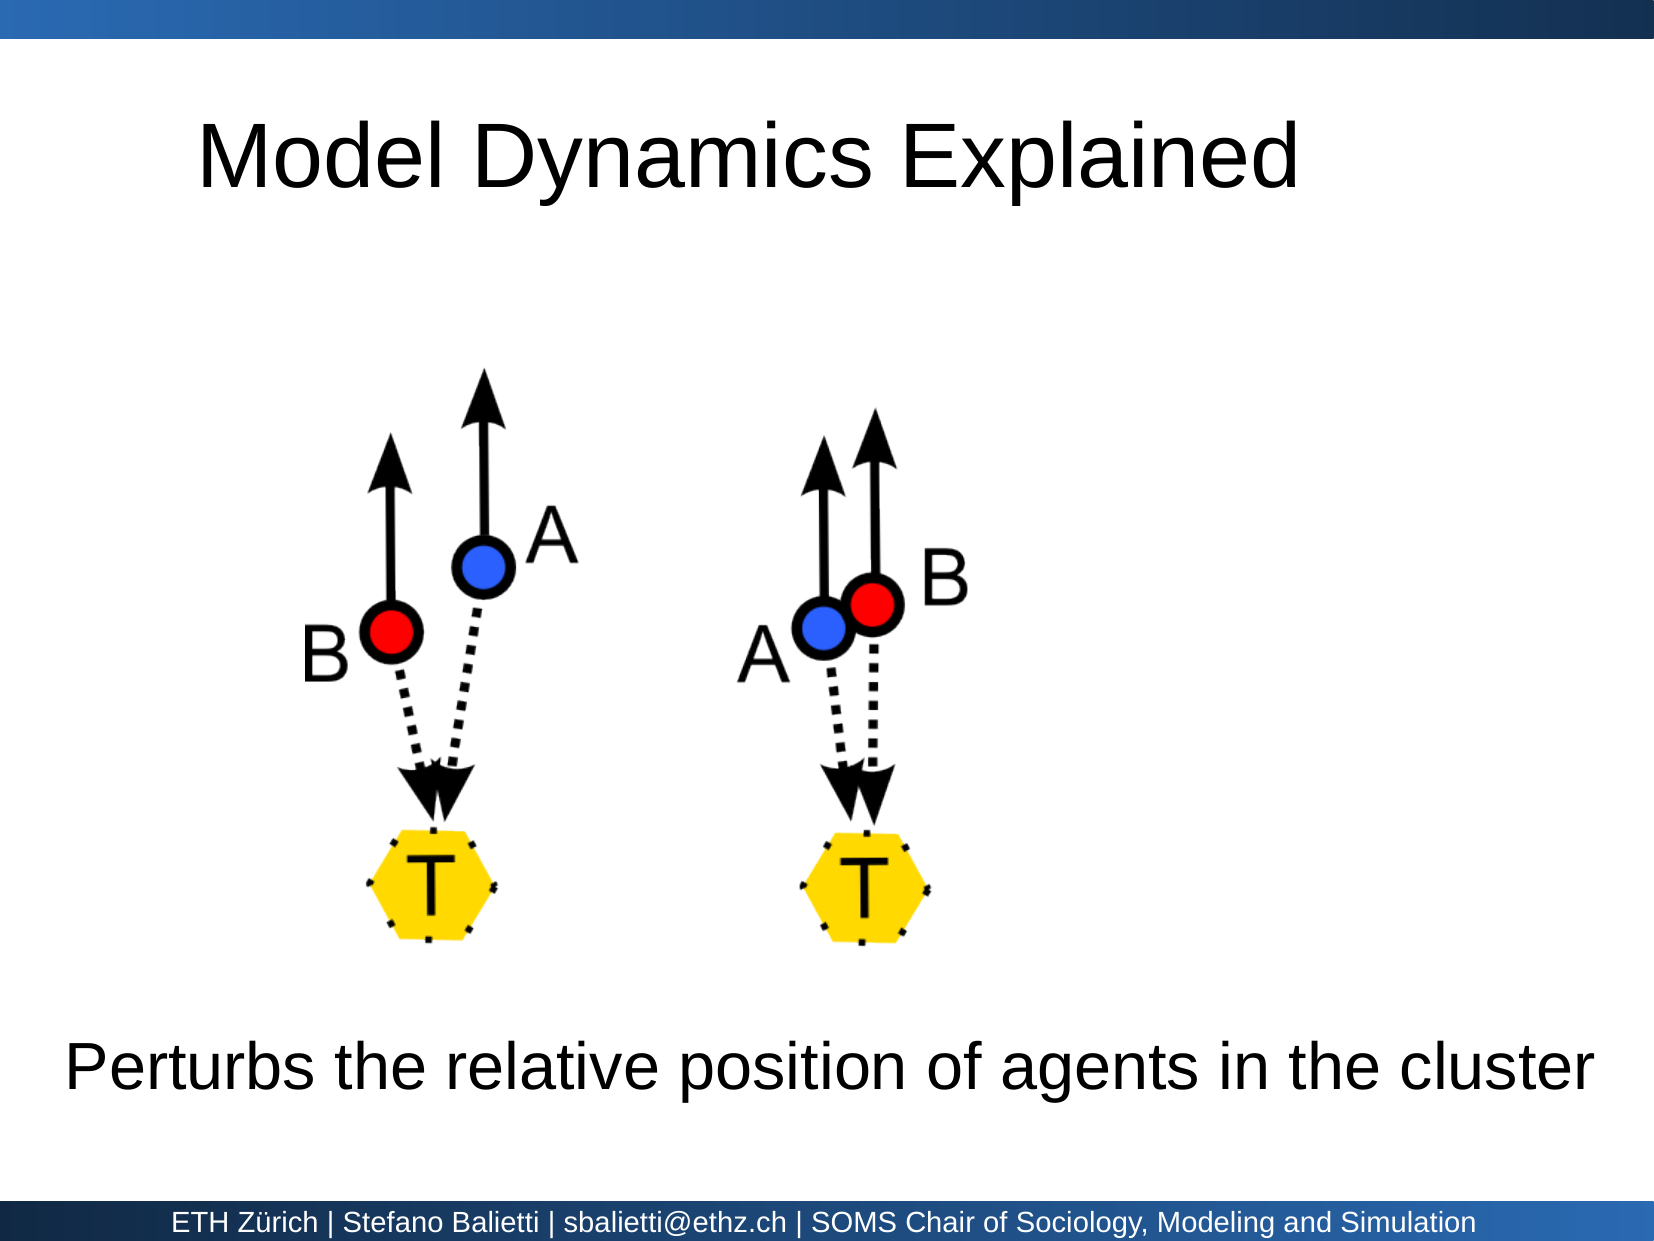

# Model Dynamics Explained
Perturbs the relative position of agents in the cluster
 ETH Zürich | Stefano Balietti | sbalietti@ethz.ch | SOMS Chair of Sociology, Modeling and Simulation